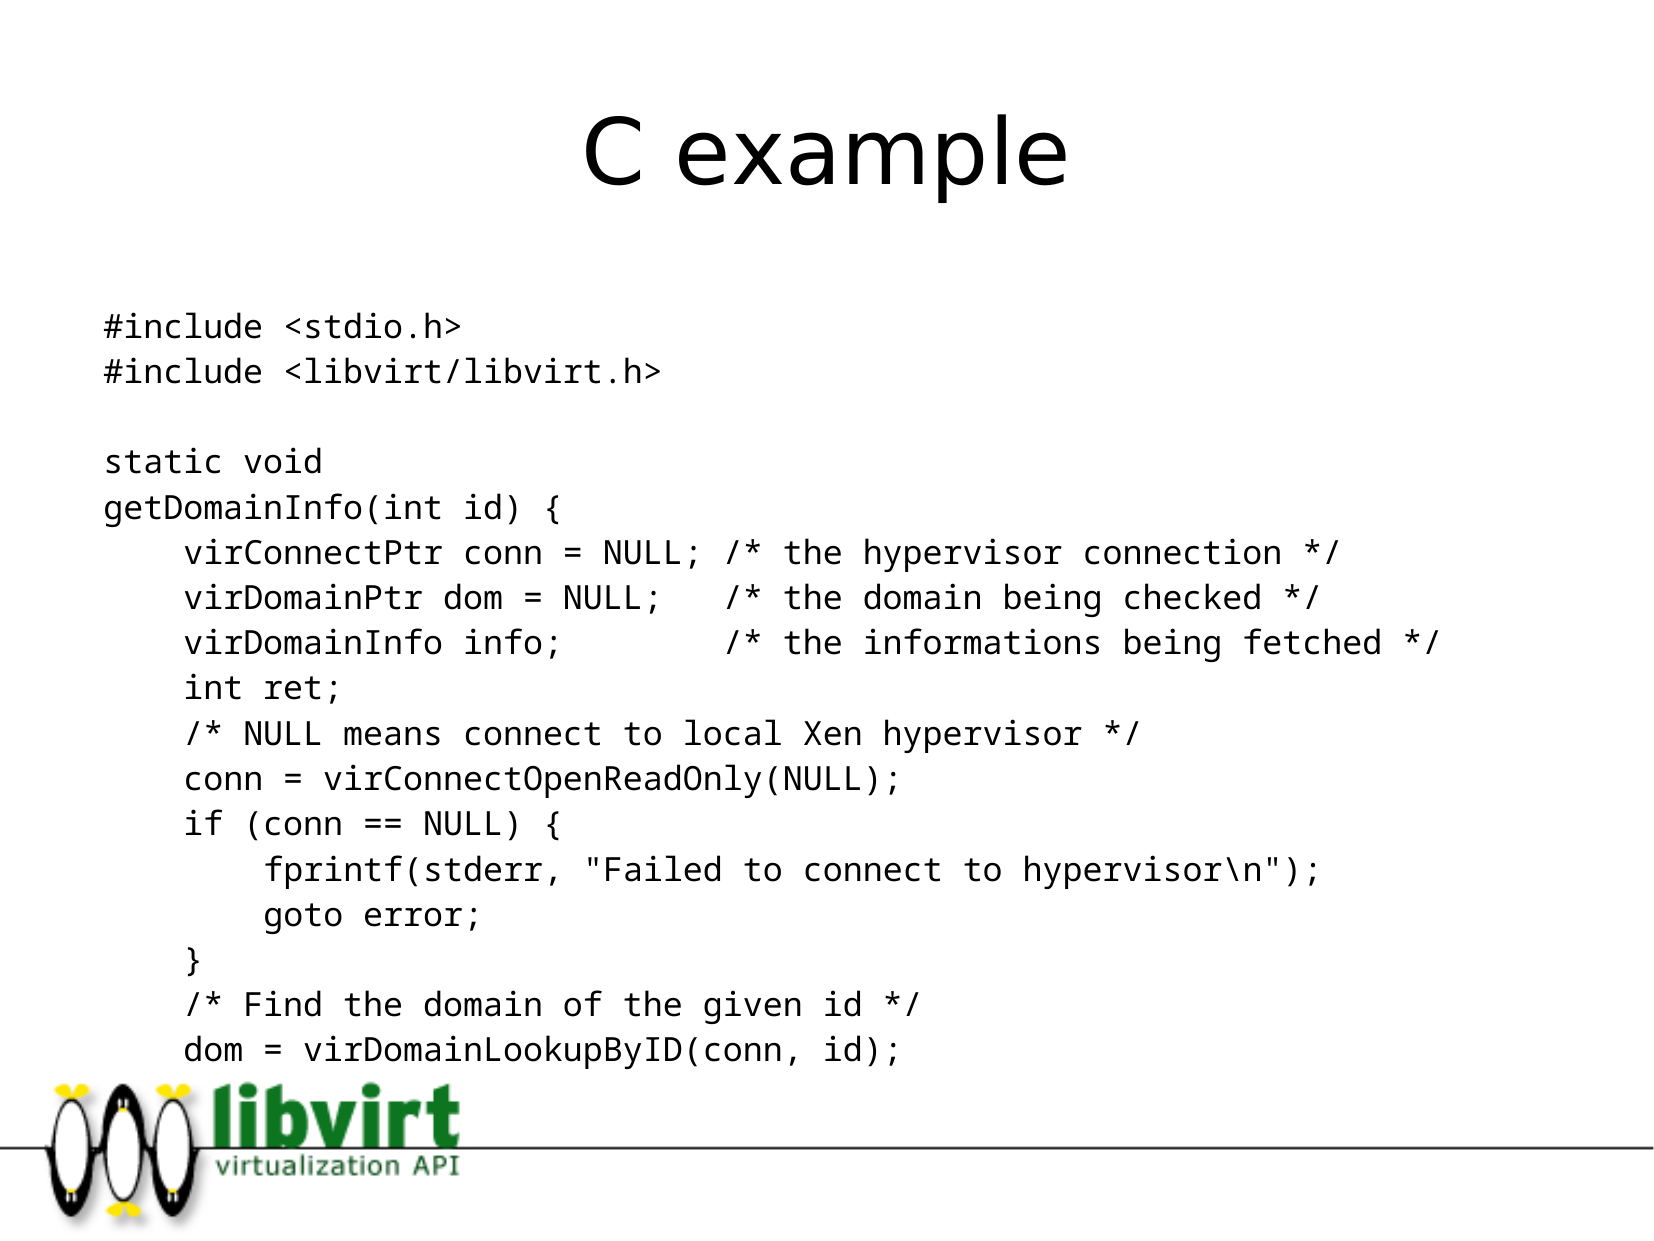

# C example
#include <stdio.h>
#include <libvirt/libvirt.h>
static void
getDomainInfo(int id) {
 virConnectPtr conn = NULL; /* the hypervisor connection */
 virDomainPtr dom = NULL; /* the domain being checked */
 virDomainInfo info; /* the informations being fetched */
 int ret;
 /* NULL means connect to local Xen hypervisor */
 conn = virConnectOpenReadOnly(NULL);
 if (conn == NULL) {
 fprintf(stderr, "Failed to connect to hypervisor\n");
 goto error;
 }
 /* Find the domain of the given id */
 dom = virDomainLookupByID(conn, id);
 if (dom == NULL) {
 fprintf(stderr, "Failed to find Domain %d\n", id);
 goto error;
 }